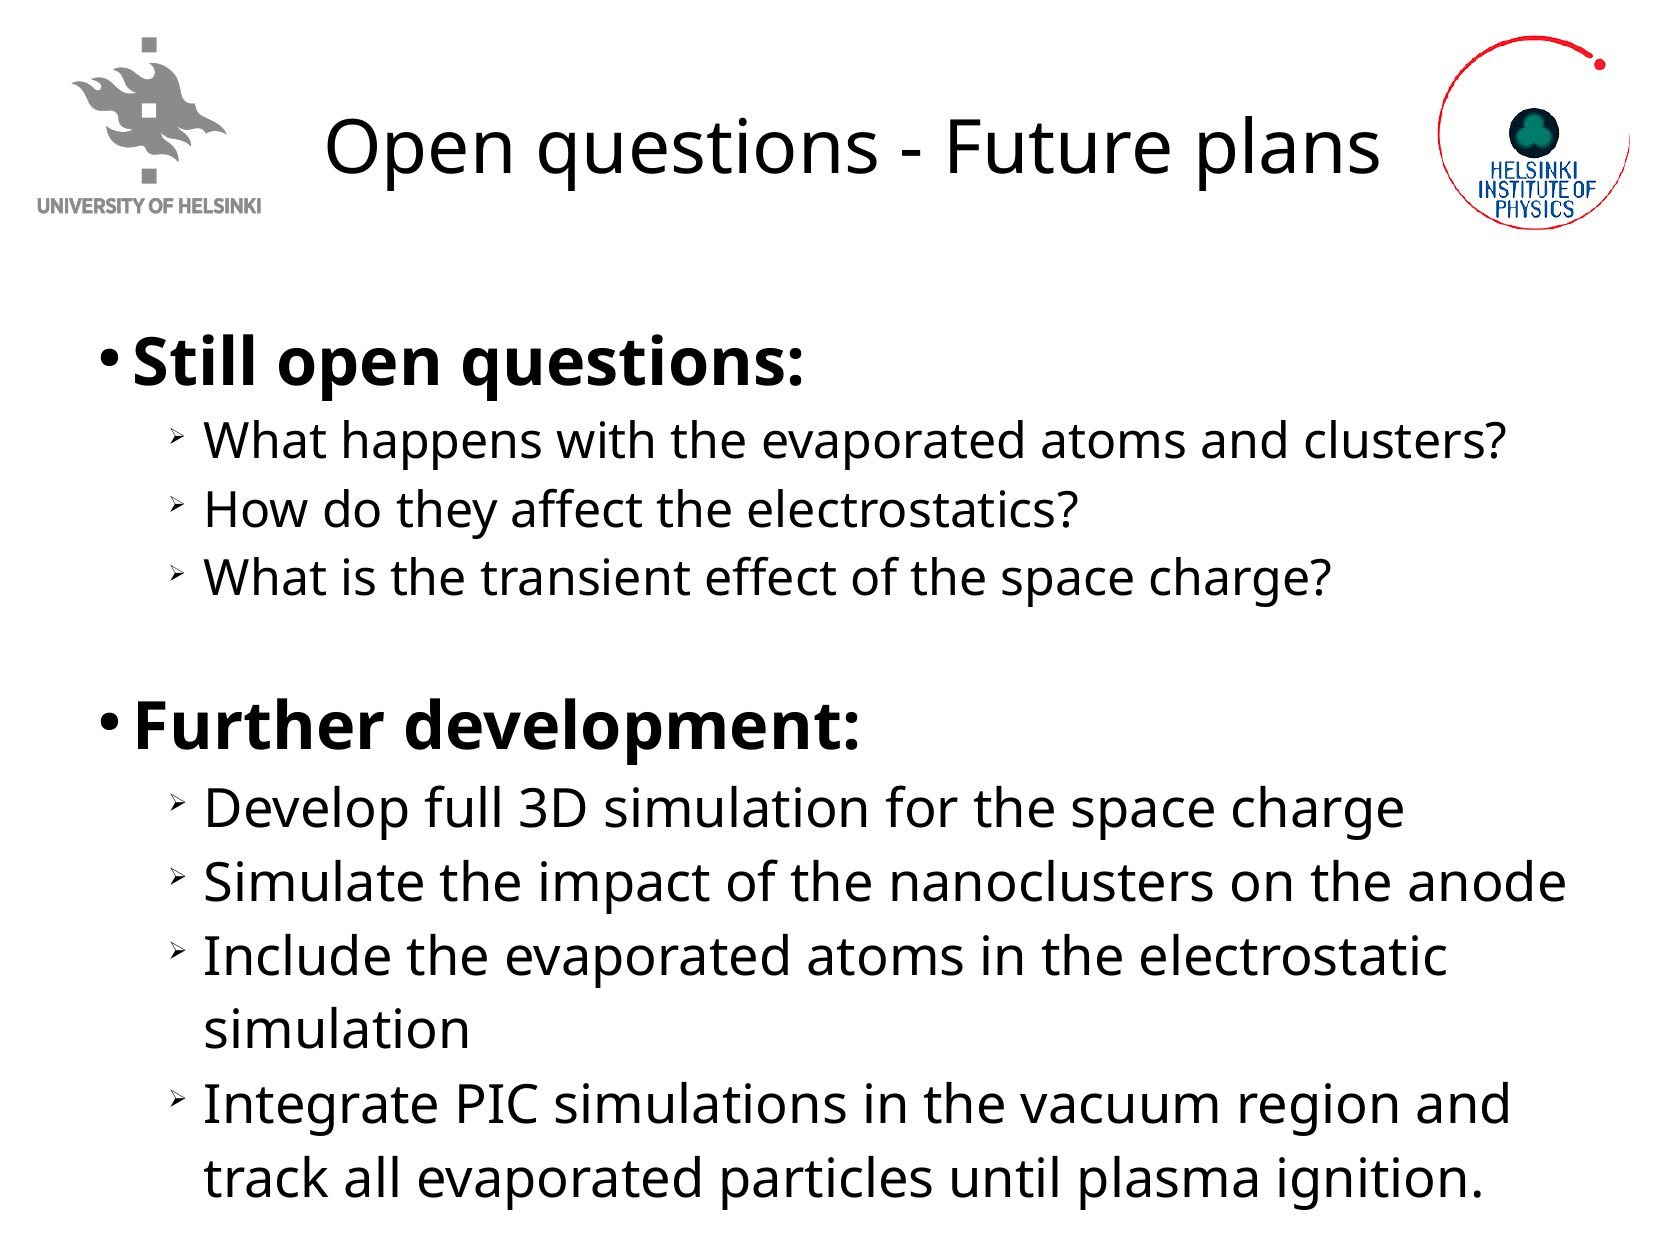

# Open questions - Future plans
Still open questions:
What happens with the evaporated atoms and clusters?
How do they affect the electrostatics?
What is the transient effect of the space charge?
Further development:
Develop full 3D simulation for the space charge
Simulate the impact of the nanoclusters on the anode
Include the evaporated atoms in the electrostatic simulation
Integrate PIC simulations in the vacuum region and track all evaporated particles until plasma ignition.